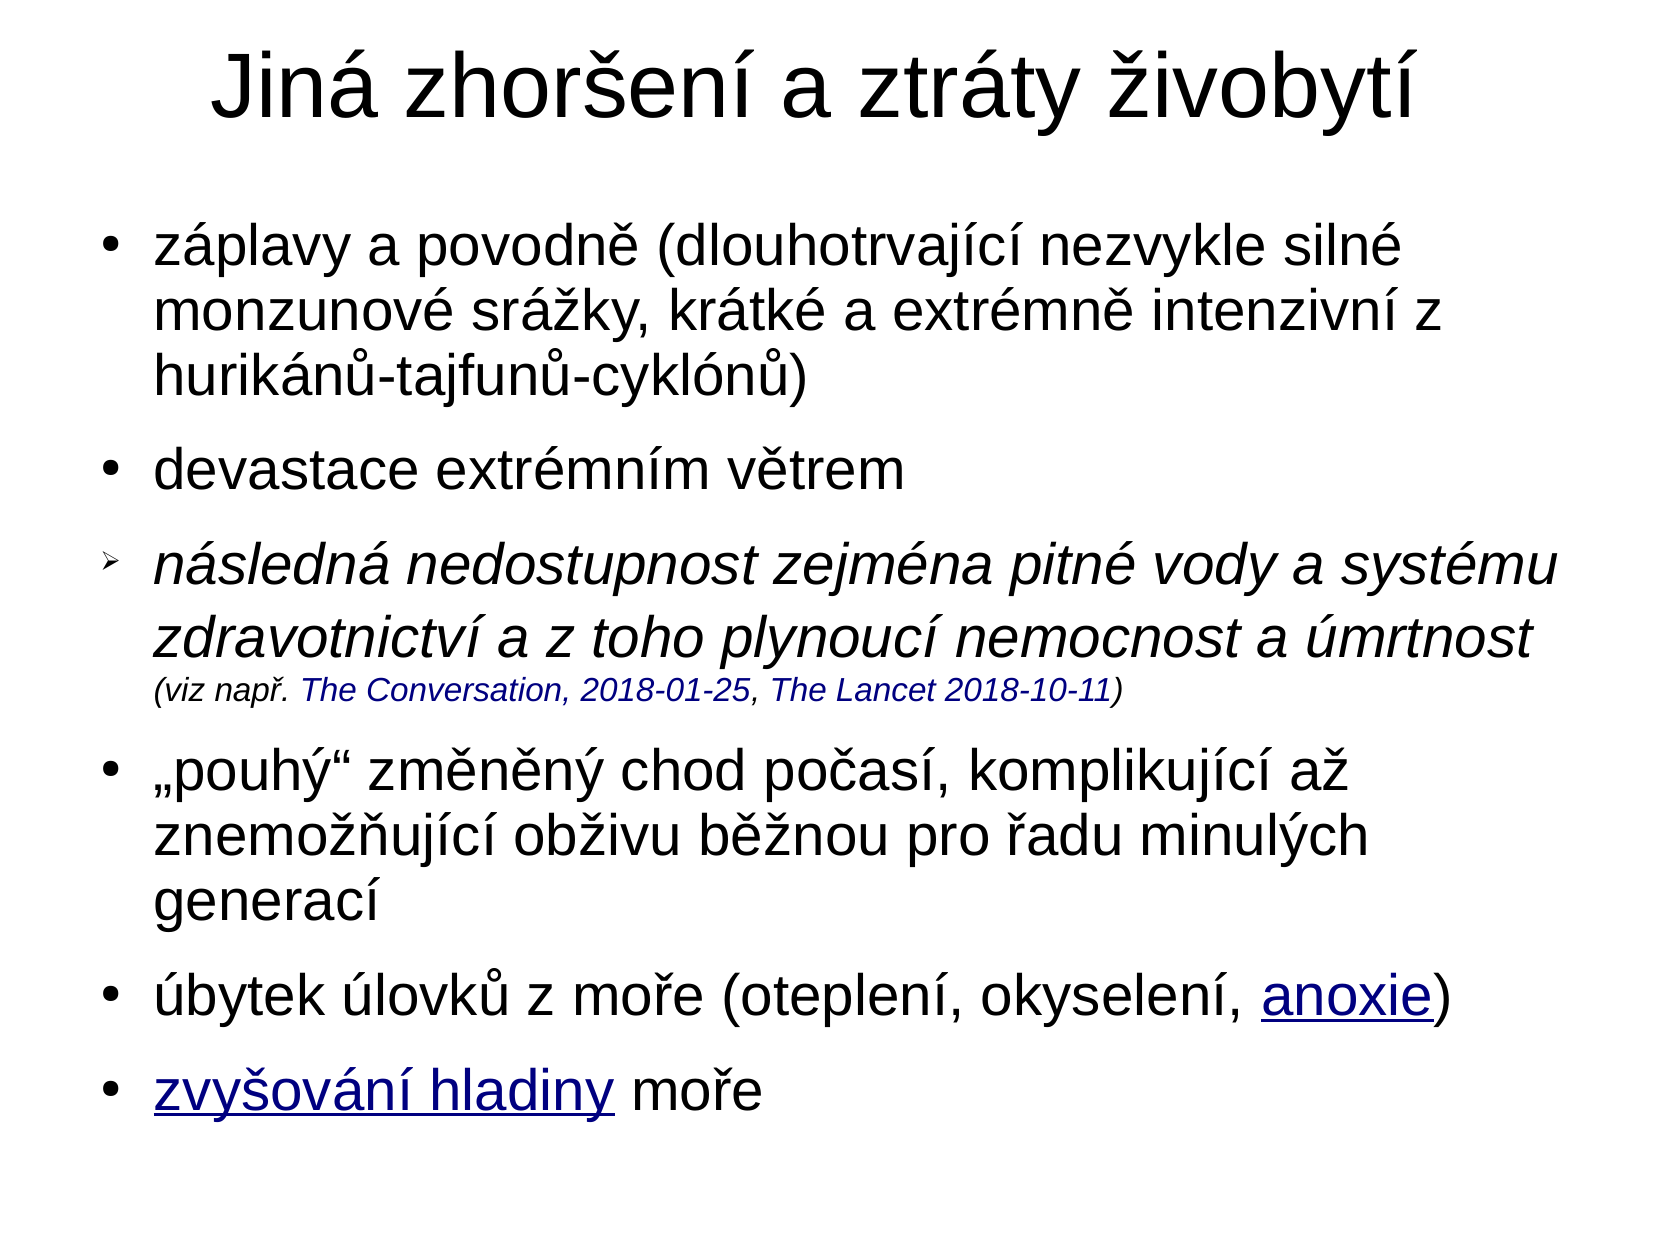

# Jiná zhoršení a ztráty živobytí
záplavy a povodně (dlouhotrvající nezvykle silné monzunové srážky, krátké a extrémně intenzivní z hurikánů-tajfunů-cyklónů)
devastace extrémním větrem
následná nedostupnost zejména pitné vody a systému zdravotnictví a z toho plynoucí nemocnost a úmrtnost (viz např. The Conversation, 2018-01-25, The Lancet 2018-10-11)
„pouhý“ změněný chod počasí, komplikující až znemožňující obživu běžnou pro řadu minulých generací
úbytek úlovků z moře (oteplení, okyselení, anoxie)
zvyšování hladiny moře